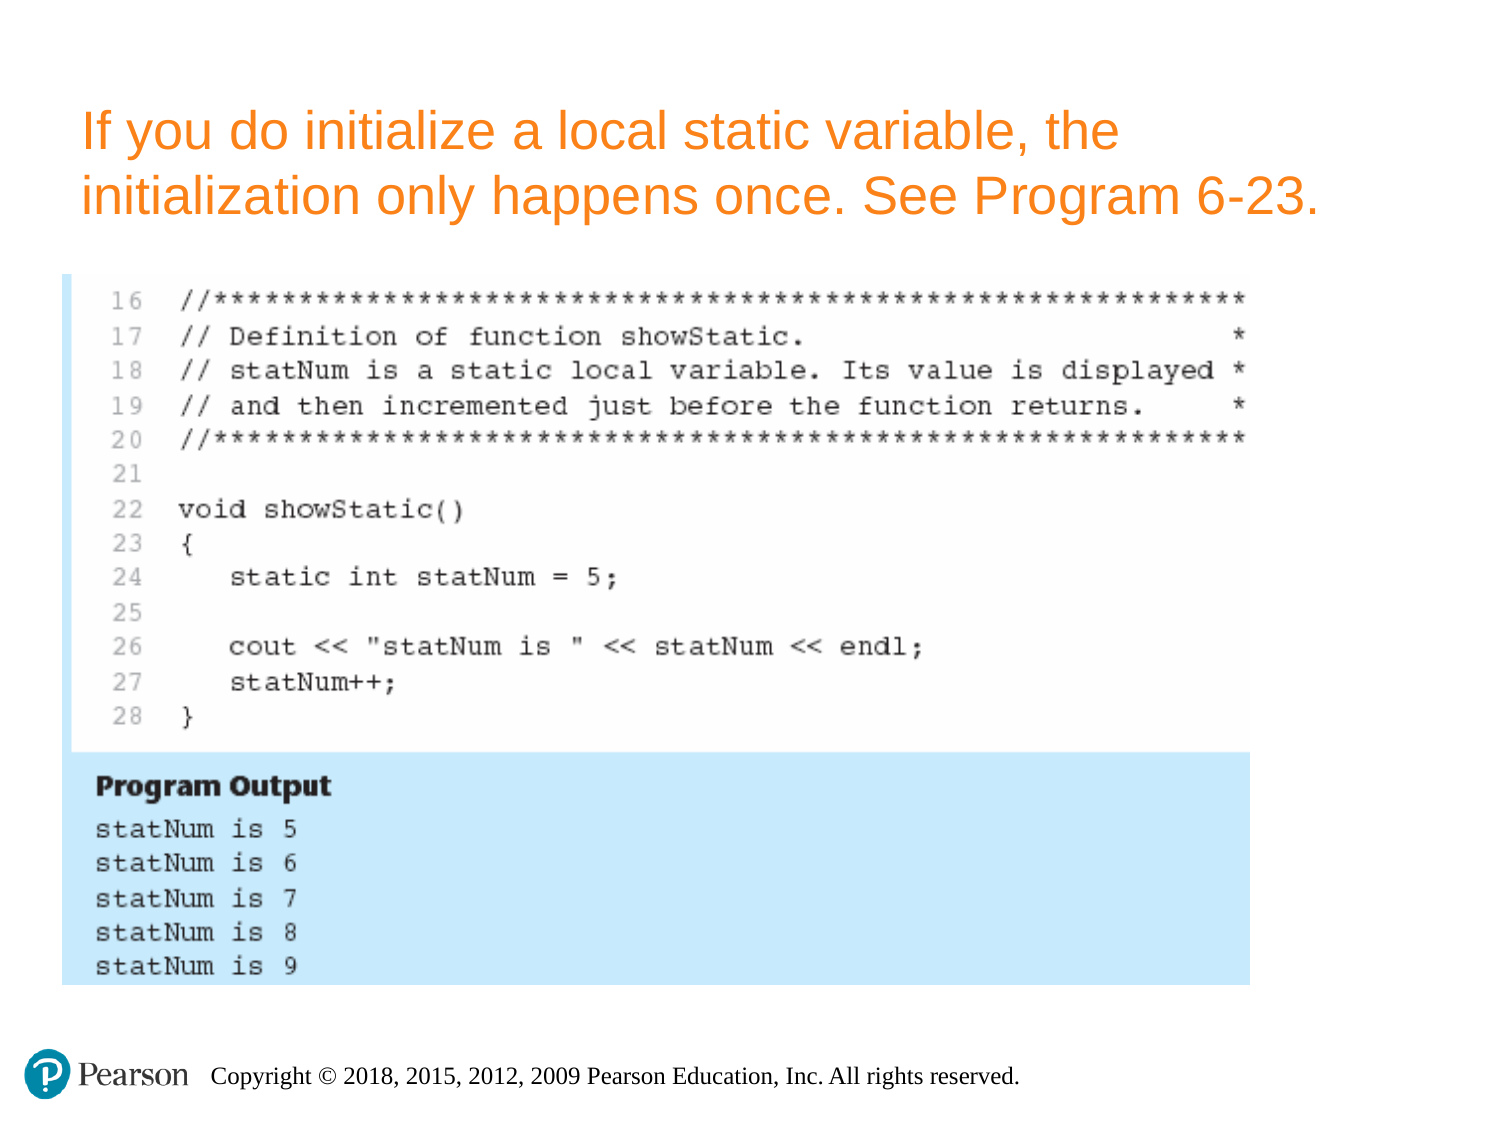

If you do initialize a local static variable, the initialization only happens once. See Program 6-23.